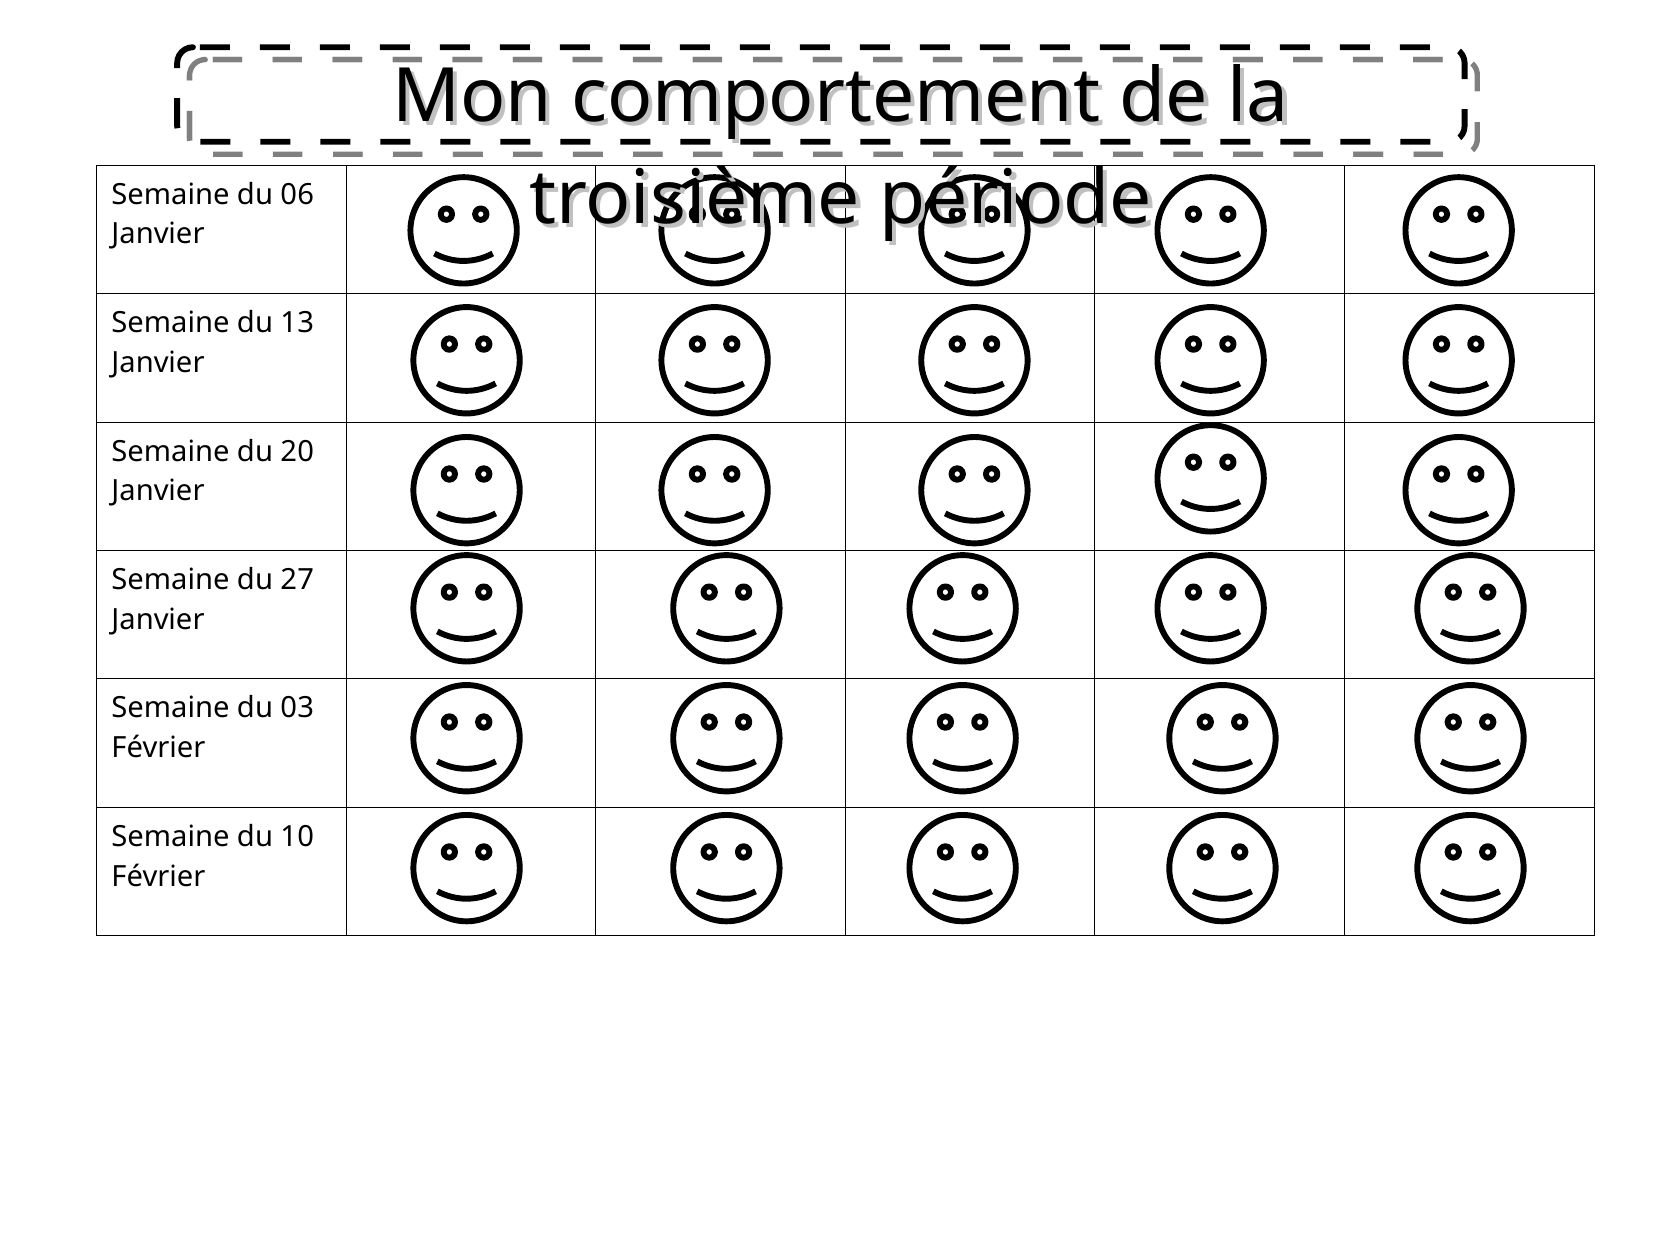

Mon comportement de la troisième période
| Semaine du 06 Janvier | | | | | |
| --- | --- | --- | --- | --- | --- |
| Semaine du 13 Janvier | | | | | |
| Semaine du 20 Janvier | | | | | |
| Semaine du 27 Janvier | | | | | |
| Semaine du 03 Février | | | | | |
| Semaine du 10 Février | | | | | |